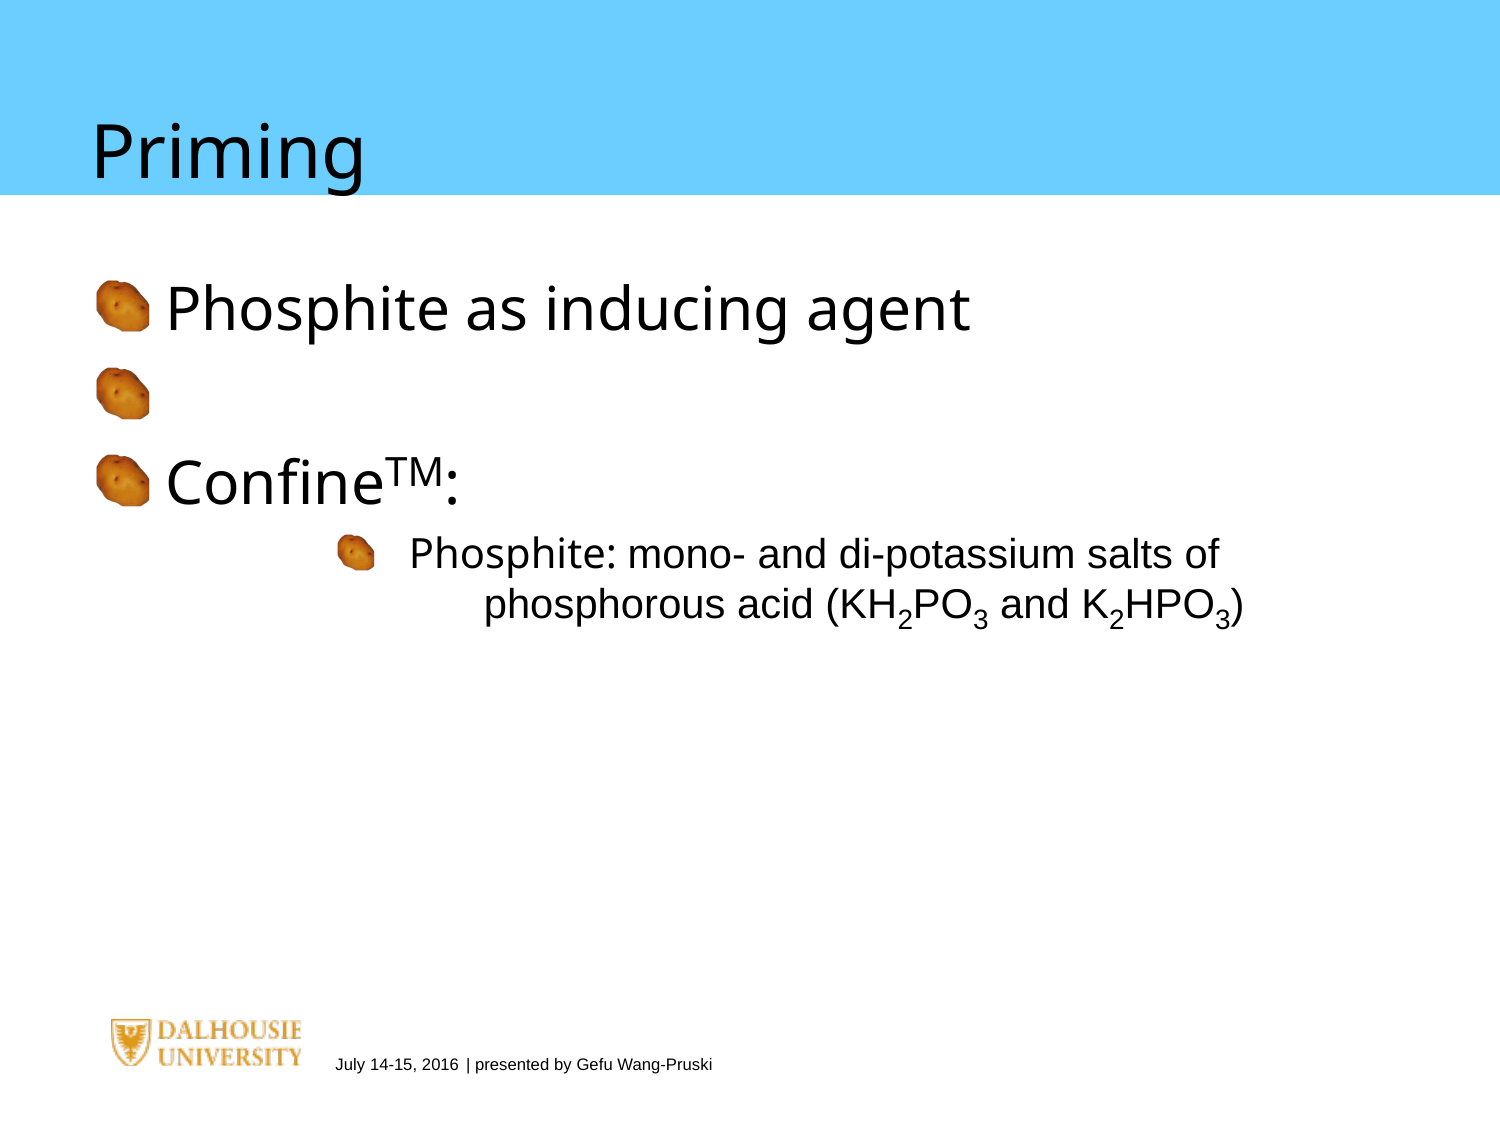

# Priming
Phosphite as inducing agent
ConfineTM:
Phosphite: mono- and di-potassium salts of phosphorous acid (KH2PO3 and K2HPO3)